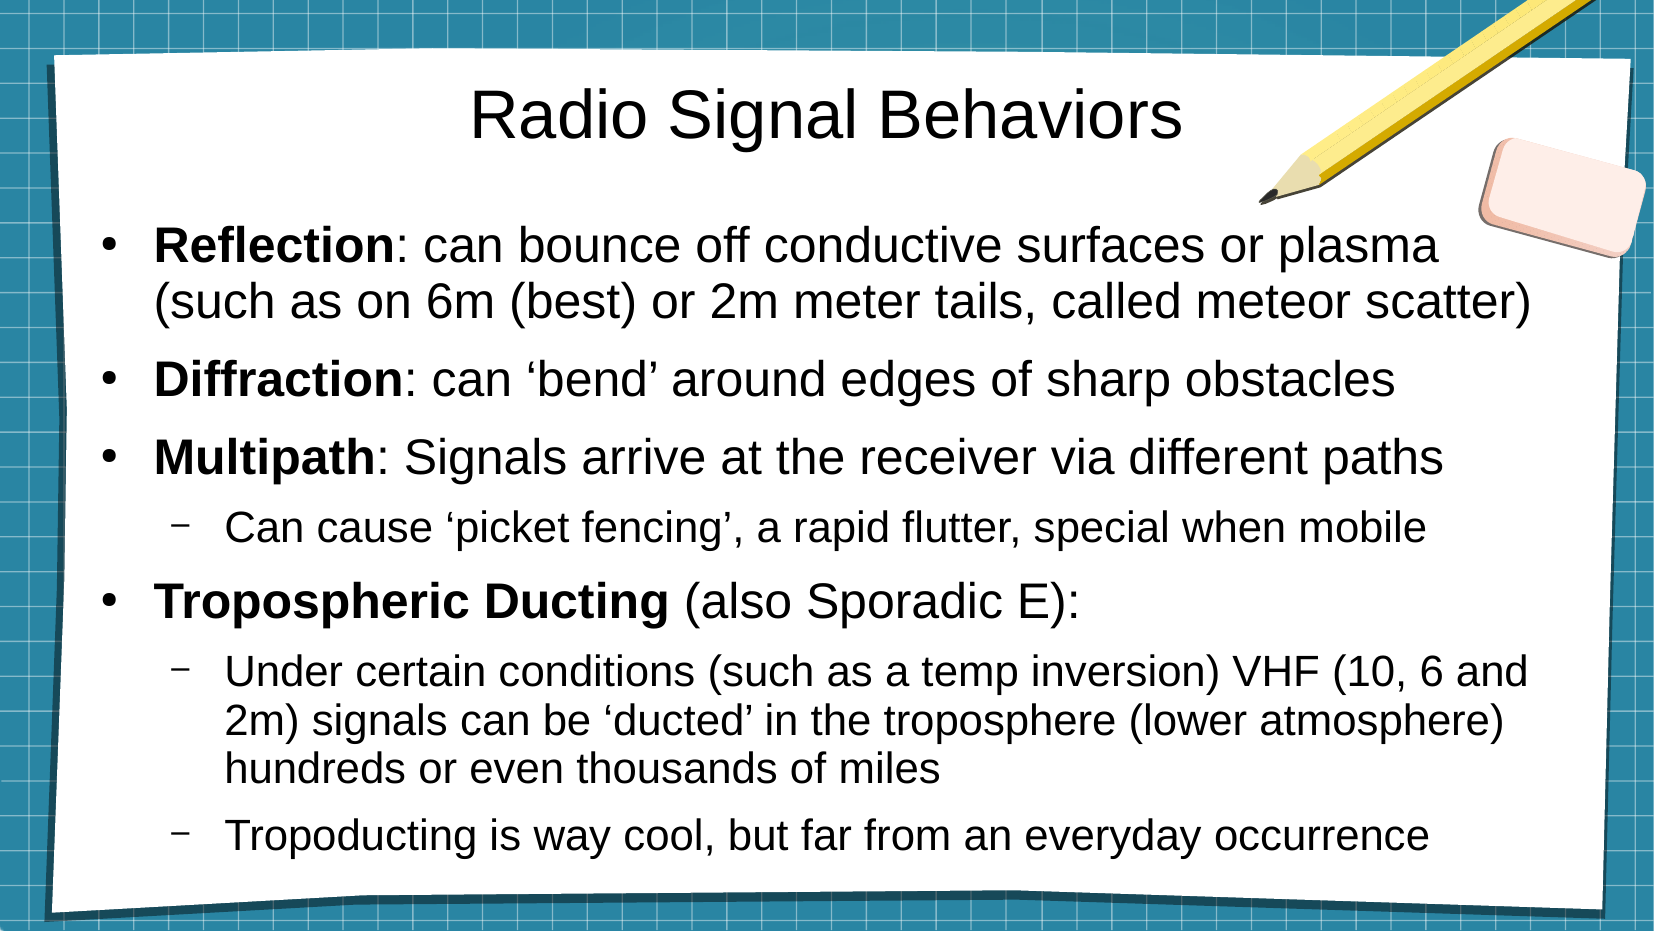

# Radio Signal Behaviors
Reflection: can bounce off conductive surfaces or plasma (such as on 6m (best) or 2m meter tails, called meteor scatter)
Diffraction: can ‘bend’ around edges of sharp obstacles
Multipath: Signals arrive at the receiver via different paths
Can cause ‘picket fencing’, a rapid flutter, special when mobile
Tropospheric Ducting (also Sporadic E):
Under certain conditions (such as a temp inversion) VHF (10, 6 and 2m) signals can be ‘ducted’ in the troposphere (lower atmosphere) hundreds or even thousands of miles
Tropoducting is way cool, but far from an everyday occurrence